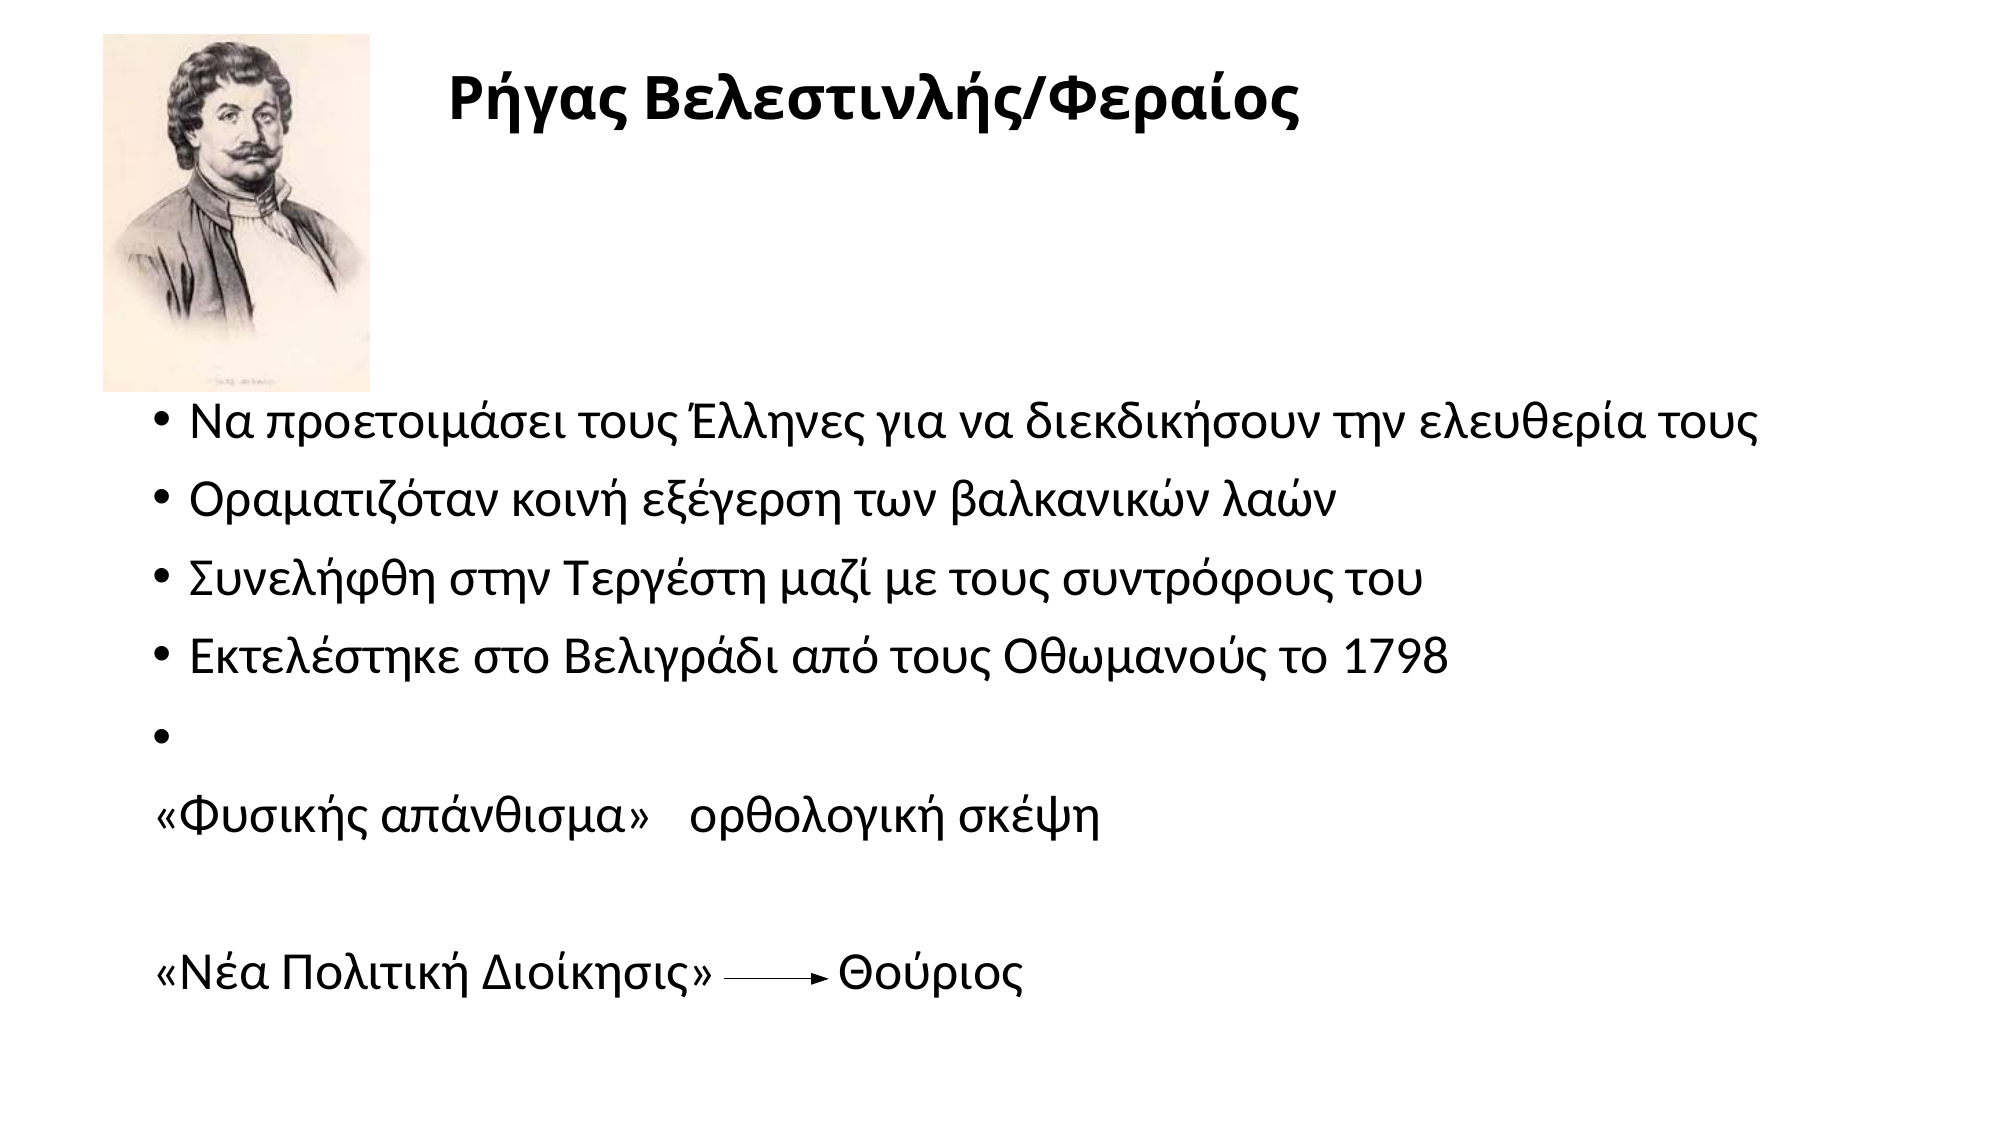

# Ρήγας Βελεστινλής/Φεραίος
Να προετοιμάσει τους Έλληνες για να διεκδικήσουν την ελευθερία τους
Οραματιζόταν κοινή εξέγερση των βαλκανικών λαών
Συνελήφθη στην Τεργέστη μαζί με τους συντρόφους του
Εκτελέστηκε στο Βελιγράδι από τους Οθωμανούς το 1798
«Φυσικής απάνθισμα» ορθολογική σκέψη
«Νέα Πολιτική Διοίκησις» Θούριος